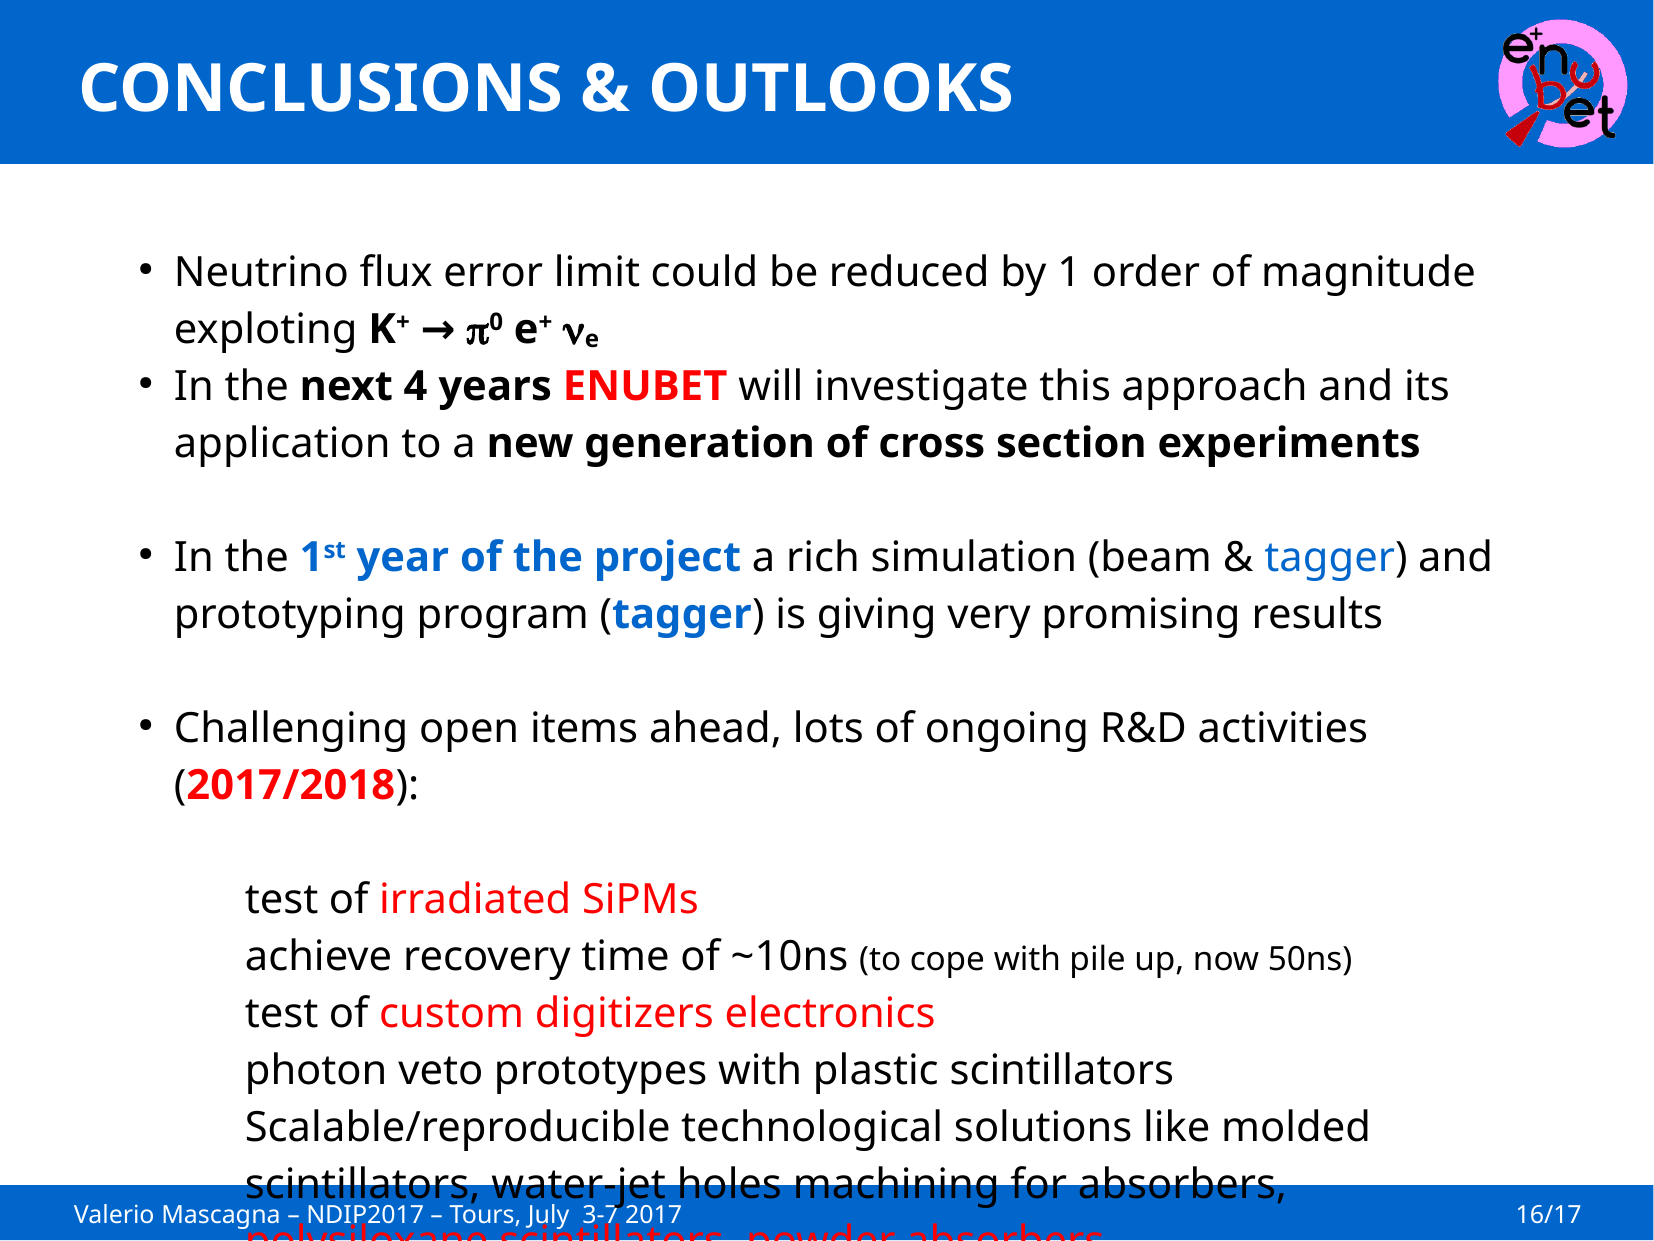

CONCLUSIONS & OUTLOOKS
Neutrino flux error limit could be reduced by 1 order of magnitude exploting K+ → p0 e+ ne
In the next 4 years ENUBET will investigate this approach and its application to a new generation of cross section experiments
In the 1st year of the project a rich simulation (beam & tagger) and prototyping program (tagger) is giving very promising results
Challenging open items ahead, lots of ongoing R&D activities (2017/2018):
test of irradiated SiPMs
achieve recovery time of ~10ns (to cope with pile up, now 50ns)
test of custom digitizers electronics
photon veto prototypes with plastic scintillators
Scalable/reproducible technological solutions like molded scintillators, water-jet holes machining for absorbers, polysiloxane scintillators, powder absorbers
d
16